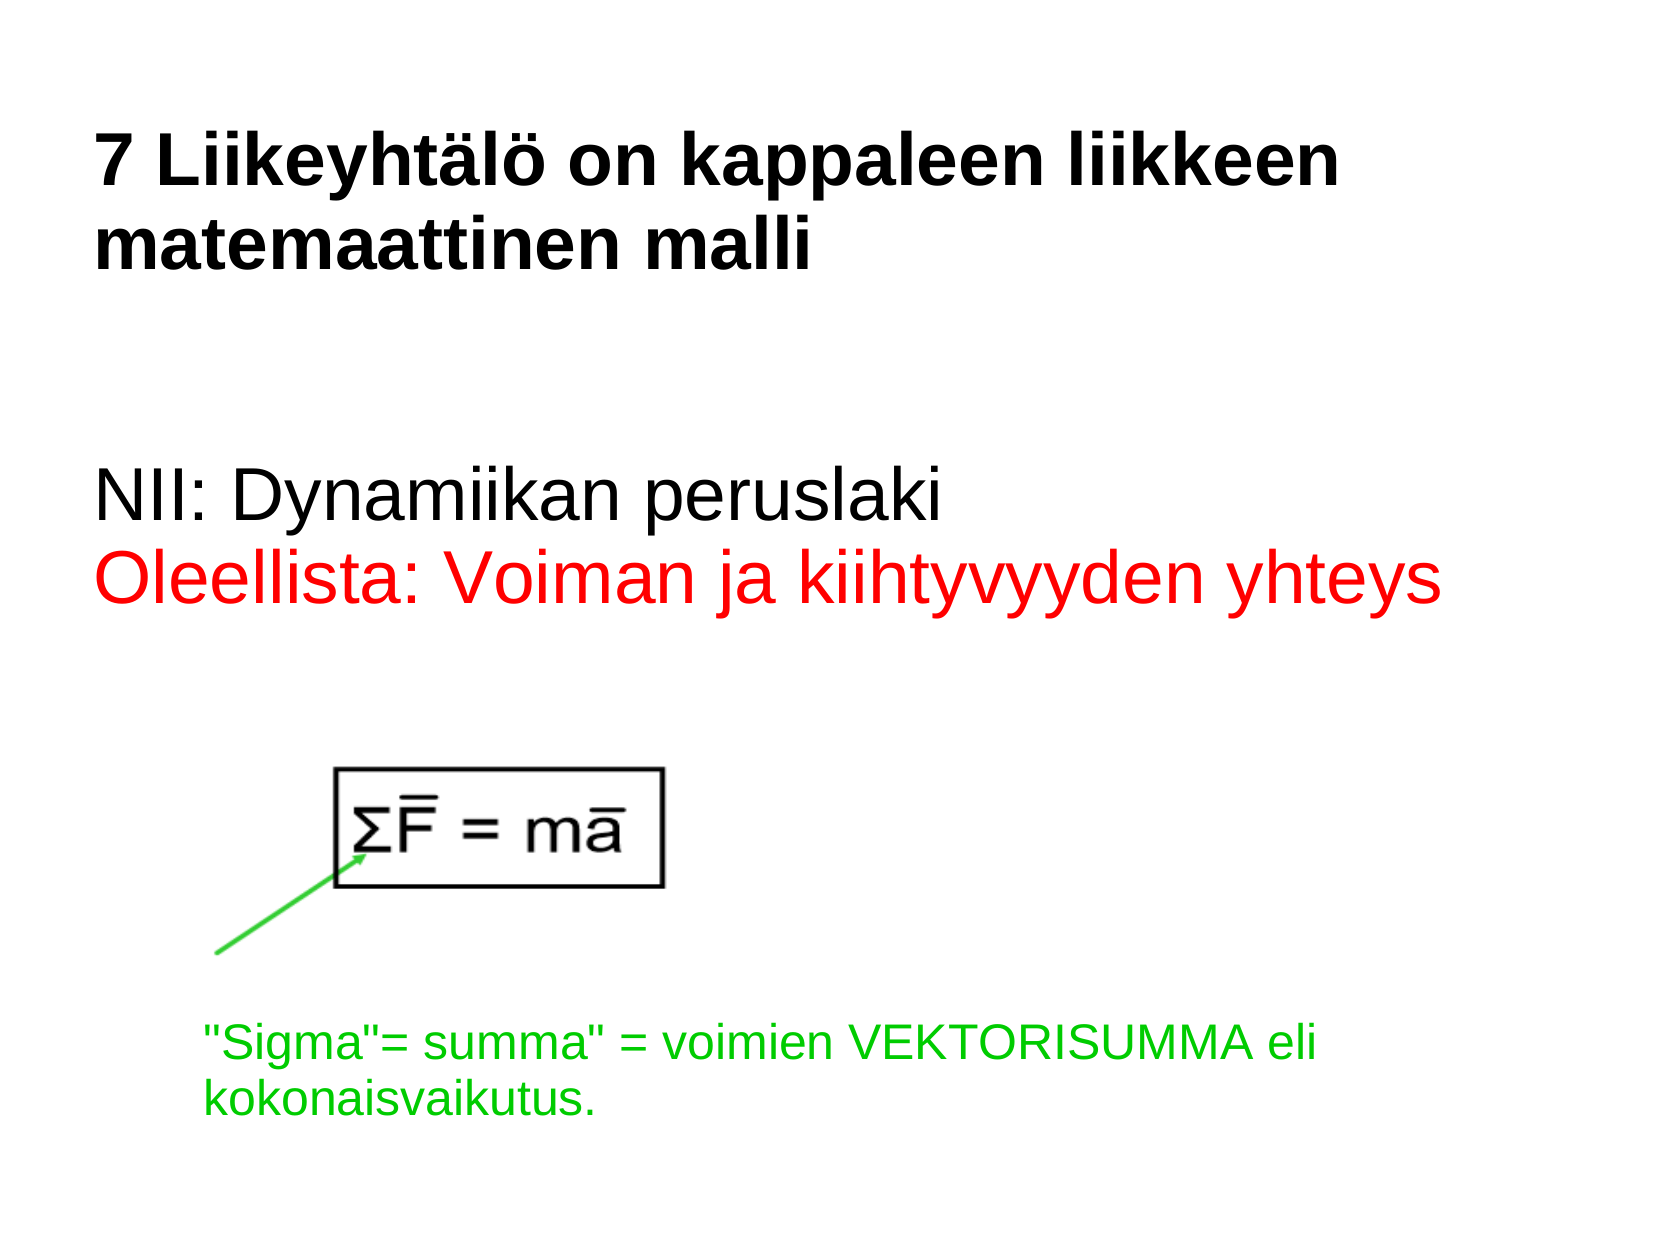

7 Liikeyhtälö on kappaleen liikkeen matemaattinen malli
NII: Dynamiikan peruslaki
Oleellista: Voiman ja kiihtyvyyden yhteys
"Sigma"= summa" = voimien VEKTORISUMMA eli kokonaisvaikutus.